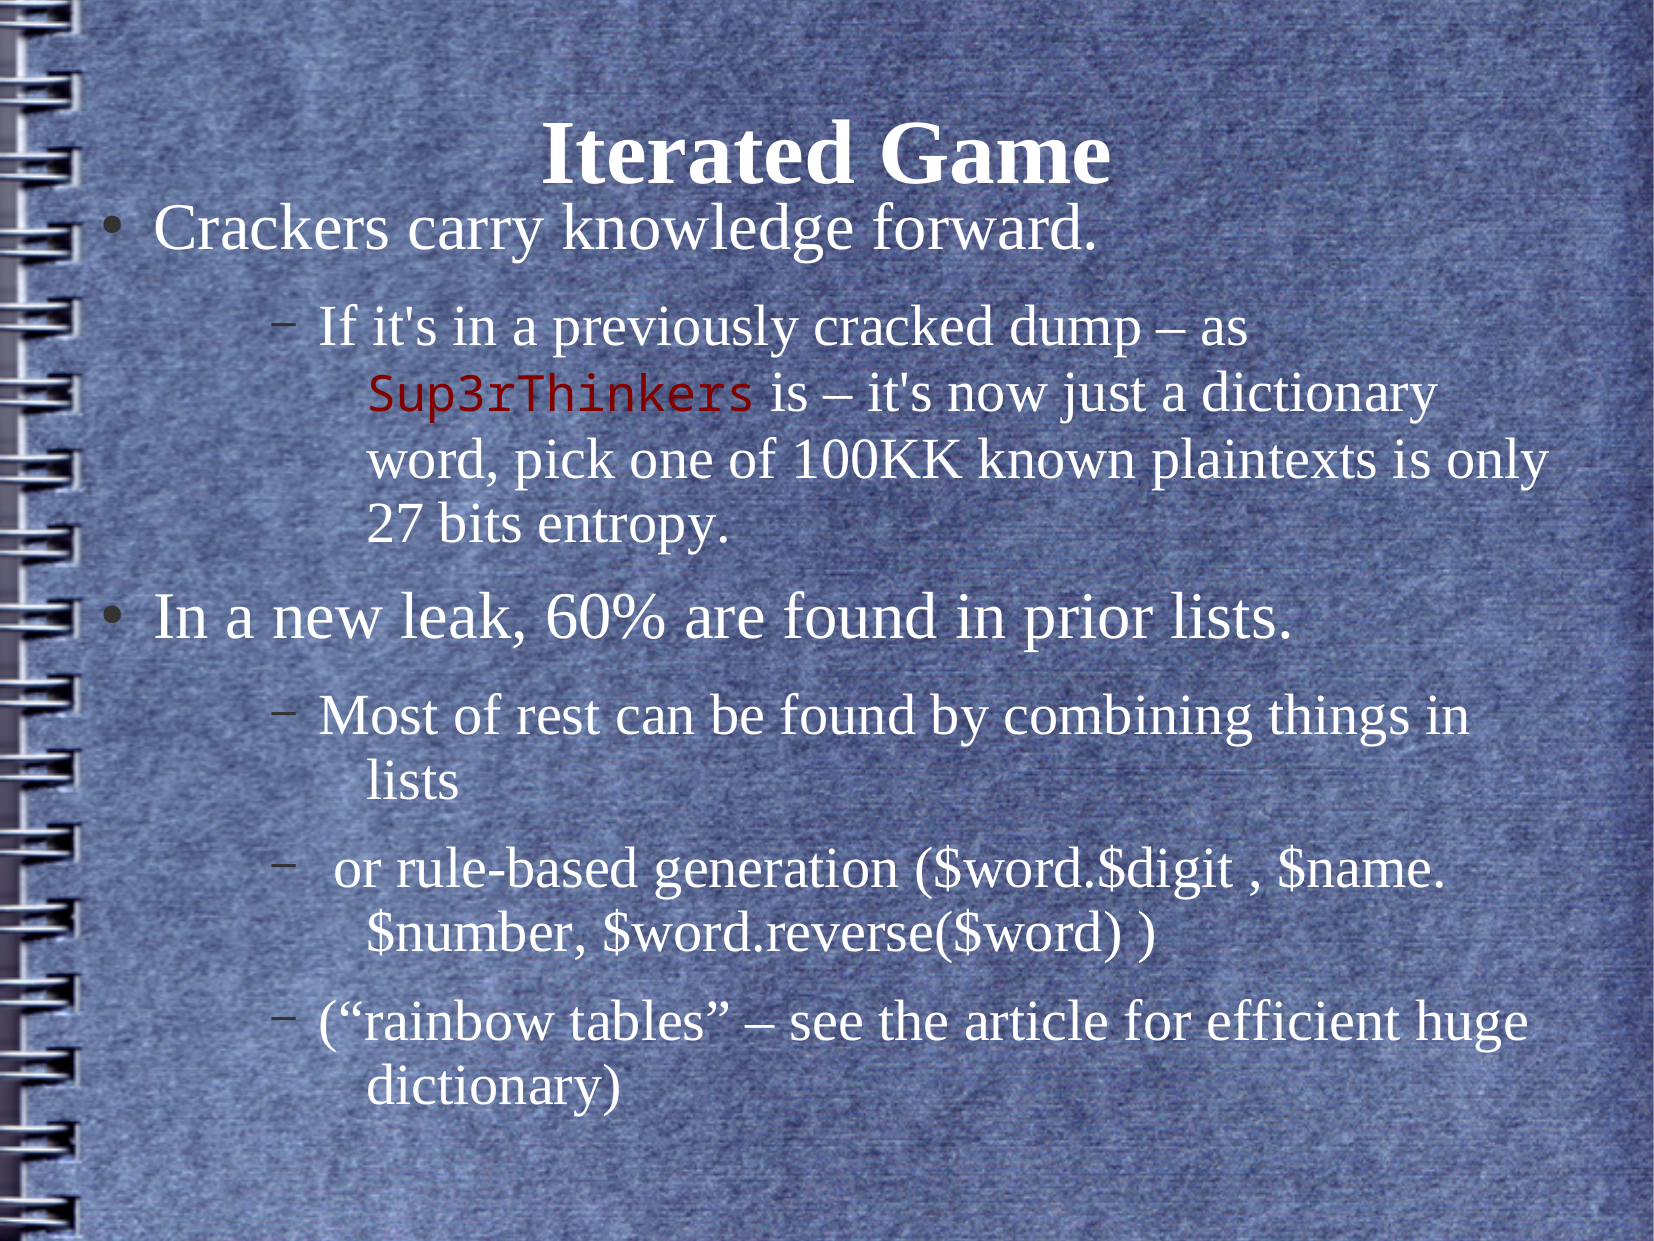

# Iterated Game
Crackers carry knowledge forward.
If it's in a previously cracked dump – as Sup3rThinkers is – it's now just a dictionary word, pick one of 100KK known plaintexts is only 27 bits entropy.
In a new leak, 60% are found in prior lists.
Most of rest can be found by combining things in lists
 or rule-based generation ($word.$digit , $name.$number, $word.reverse($word) )
(“rainbow tables” – see the article for efficient huge dictionary)